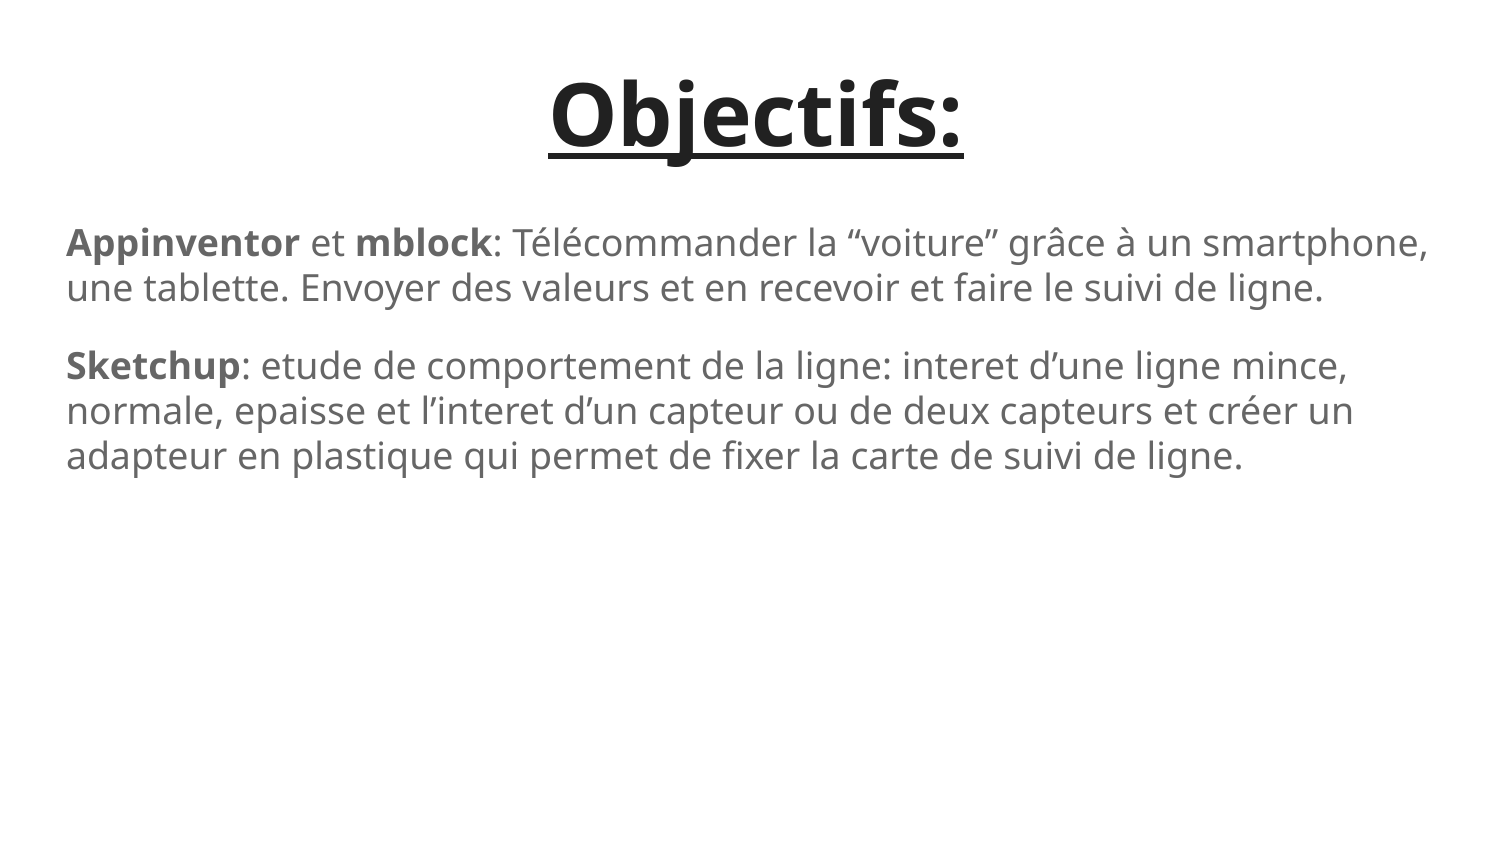

# Objectifs:
Appinventor et mblock: Télécommander la “voiture” grâce à un smartphone, une tablette. Envoyer des valeurs et en recevoir et faire le suivi de ligne.
Sketchup: etude de comportement de la ligne: interet d’une ligne mince, normale, epaisse et l’interet d’un capteur ou de deux capteurs et créer un adapteur en plastique qui permet de fixer la carte de suivi de ligne.